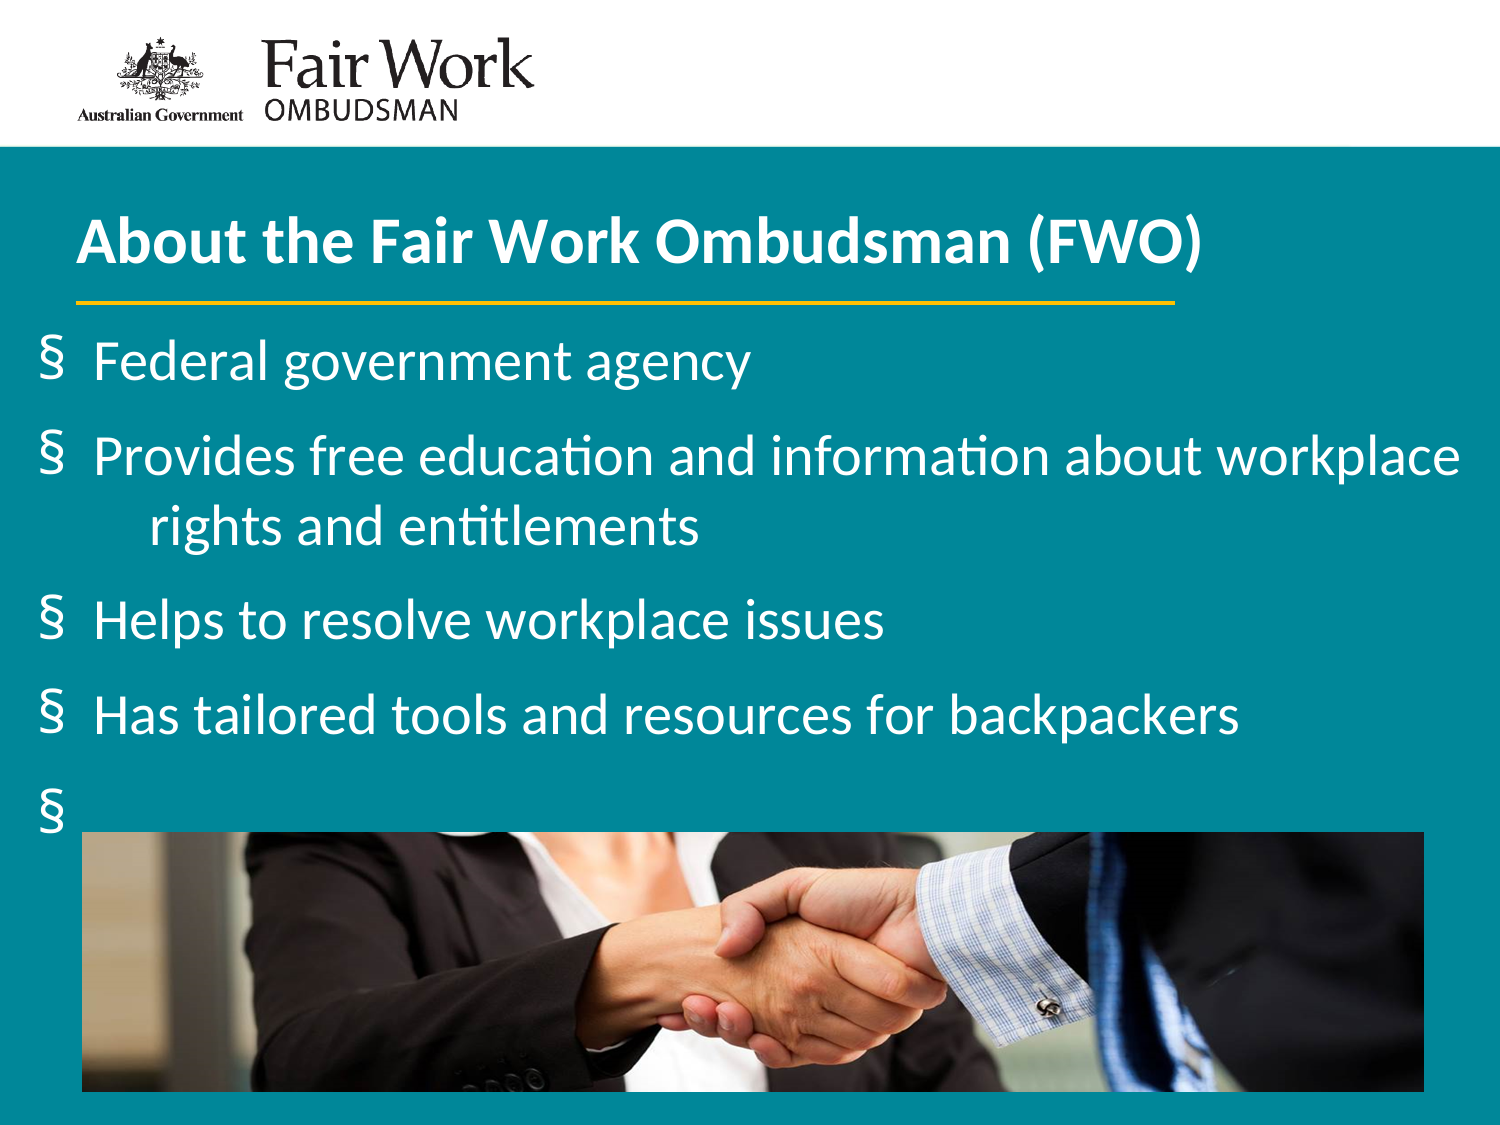

# About the Fair Work Ombudsman (FWO)
Federal government agency
Provides free education and information about workplace rights and entitlements
Helps to resolve workplace issues
Has tailored tools and resources for backpackers